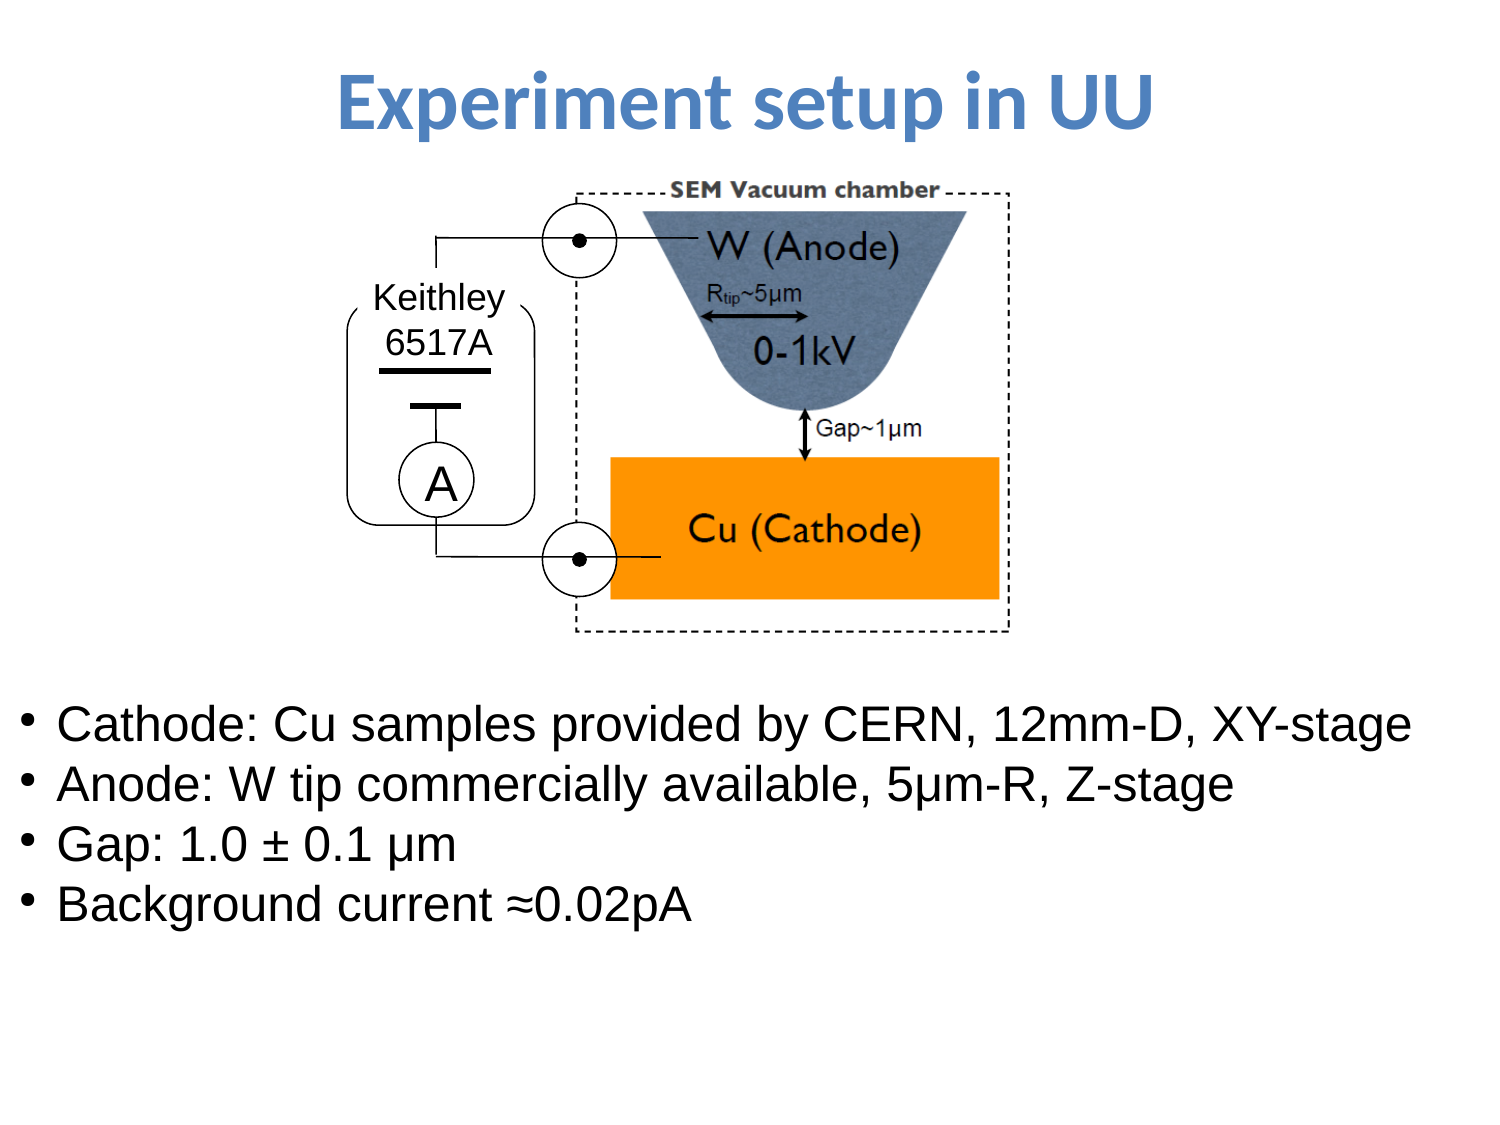

Experiment setup in UU
Keithley
6517A
A
Cathode: Cu samples provided by CERN, 12mm-D, XY-stage
Anode: W tip commercially available, 5μm-R, Z-stage
Gap: 1.0 ± 0.1 μm
Background current ≈0.02pA